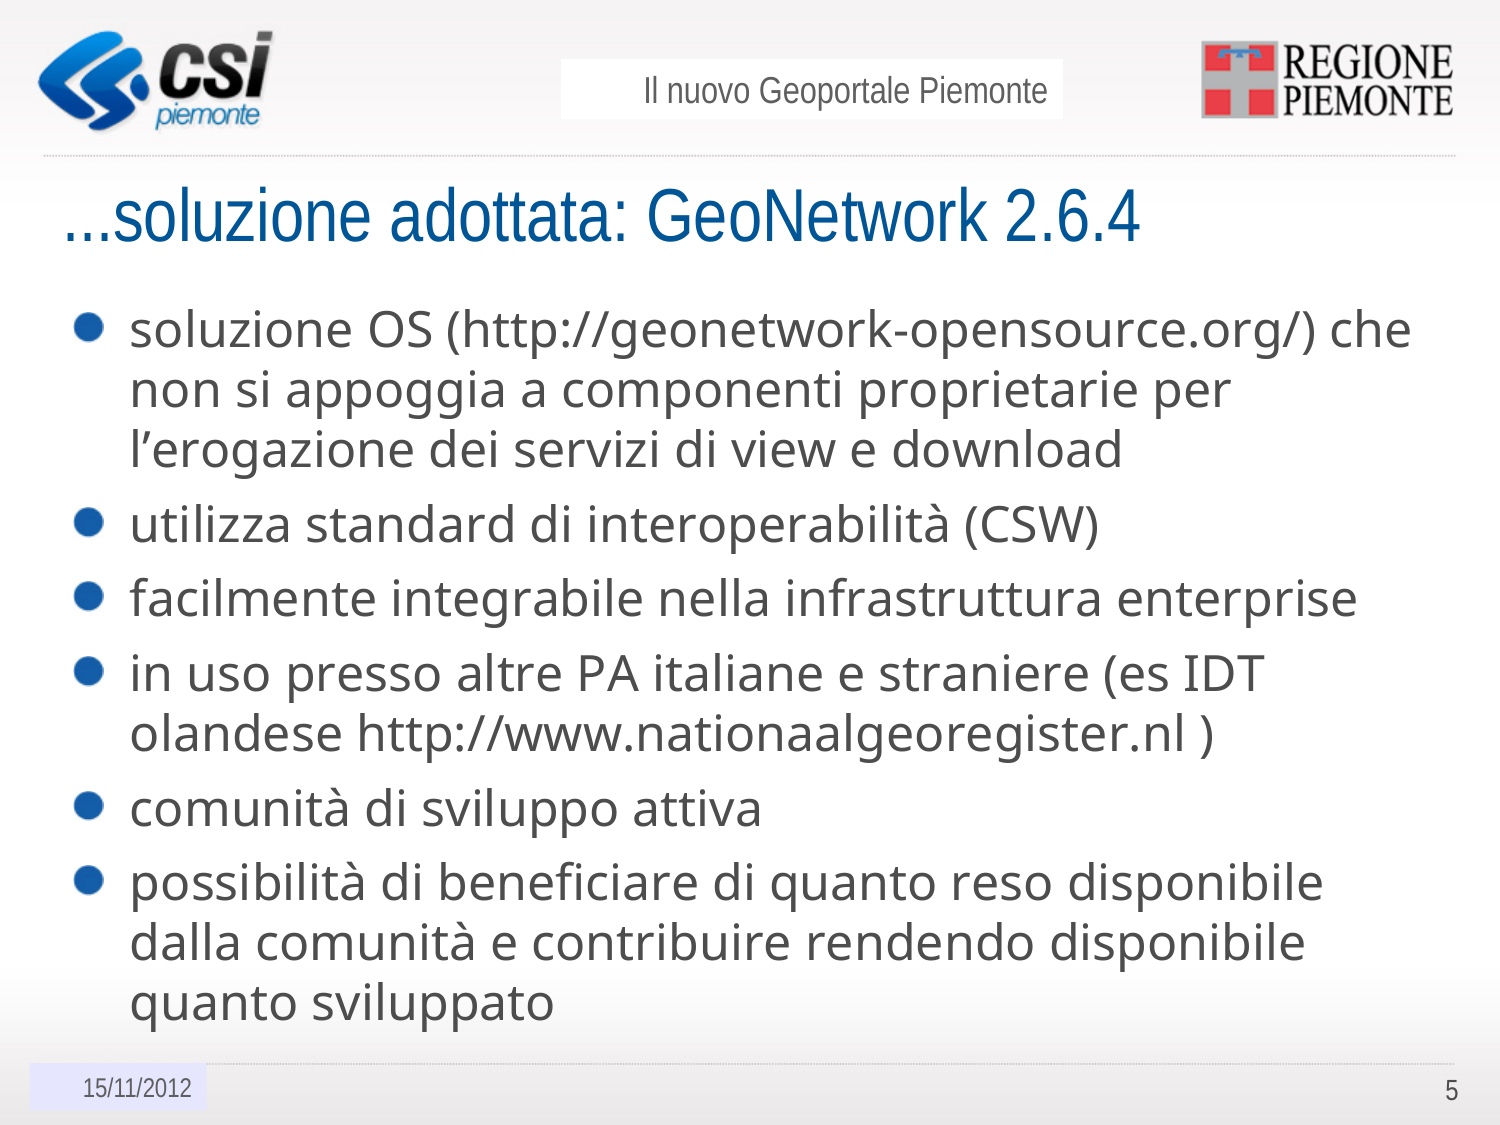

Il nuovo Geoportale Piemonte
# ...soluzione adottata: GeoNetwork 2.6.4
soluzione OS (http://geonetwork-opensource.org/) che non si appoggia a componenti proprietarie per l’erogazione dei servizi di view e download
utilizza standard di interoperabilità (CSW)
facilmente integrabile nella infrastruttura enterprise
in uso presso altre PA italiane e straniere (es IDT olandese http://www.nationaalgeoregister.nl )
comunità di sviluppo attiva
possibilità di beneficiare di quanto reso disponibile dalla comunità e contribuire rendendo disponibile quanto sviluppato
15/11/2012